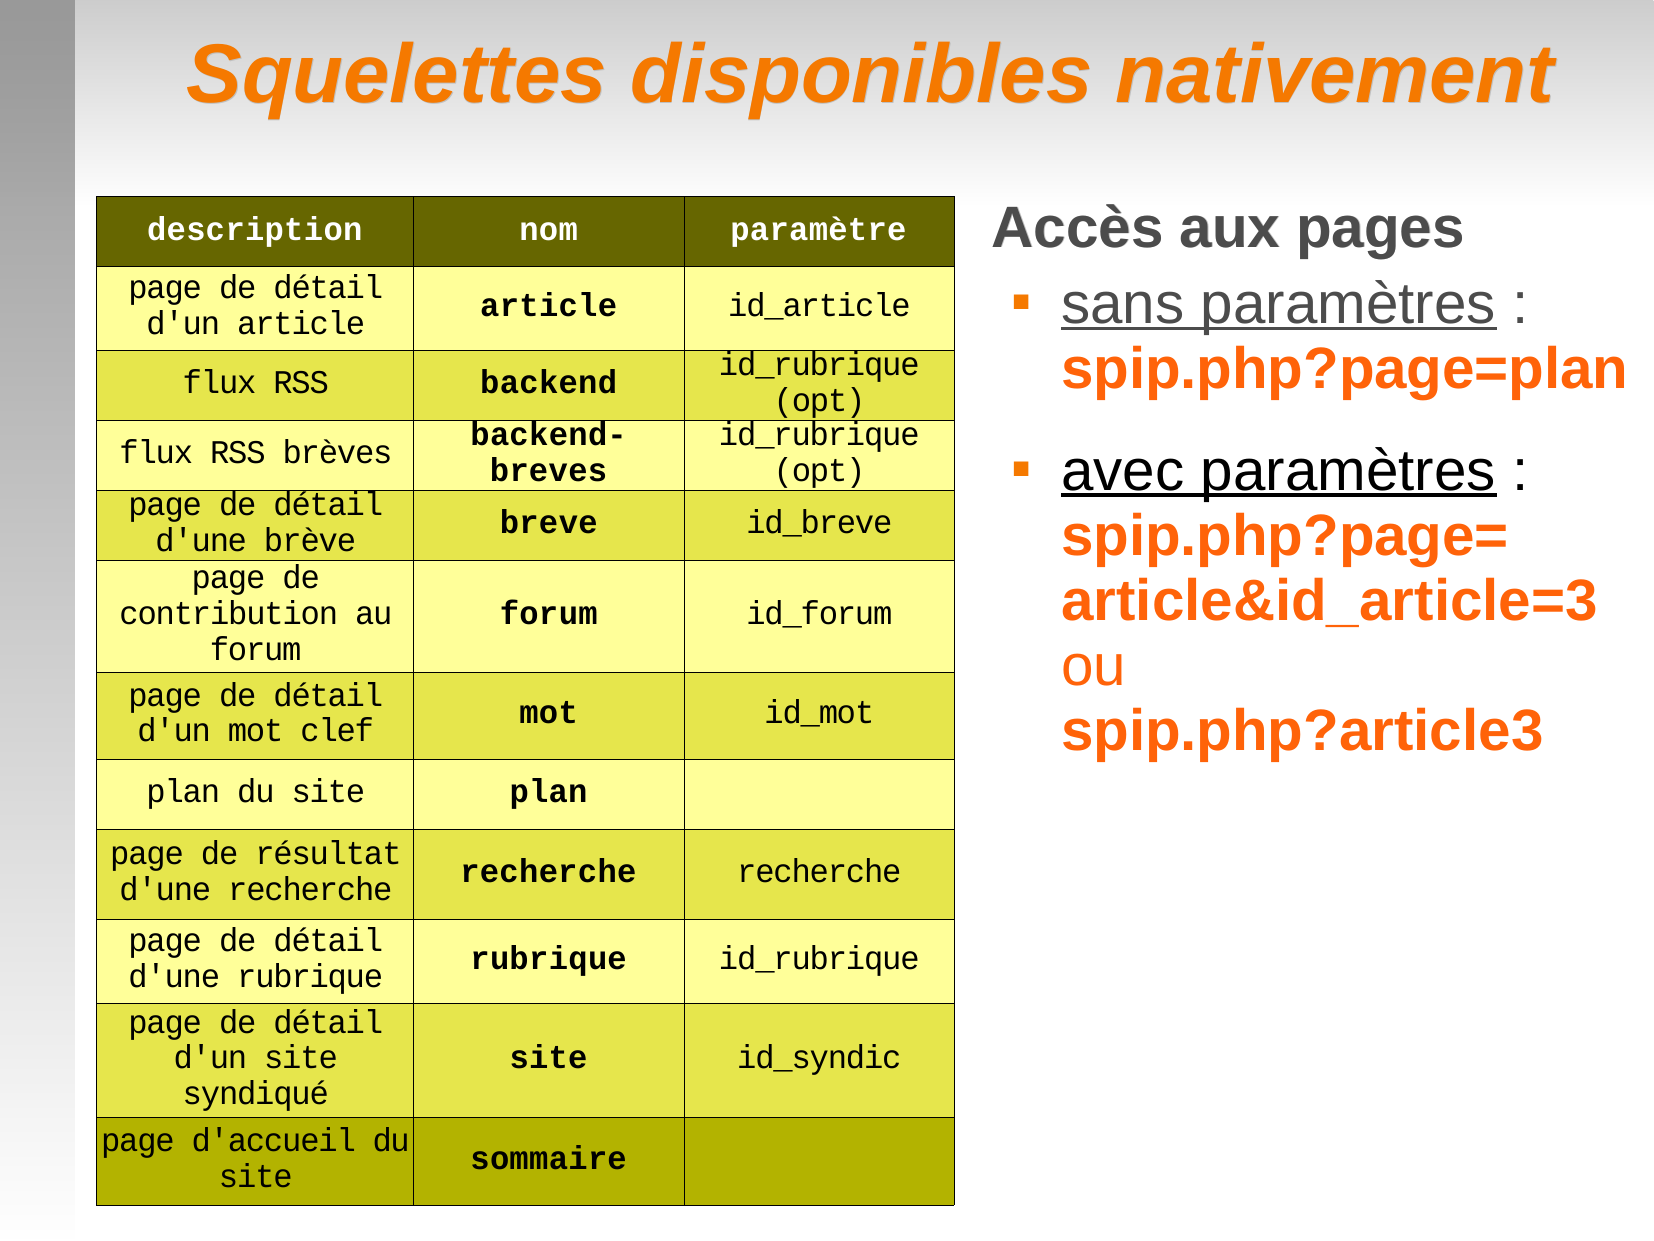

# Squelettes disponibles nativement
Accès aux pages
sans paramètres :
spip.php?page=plan
avec paramètres :
spip.php?page=
article&id_article=3
ou
spip.php?article3